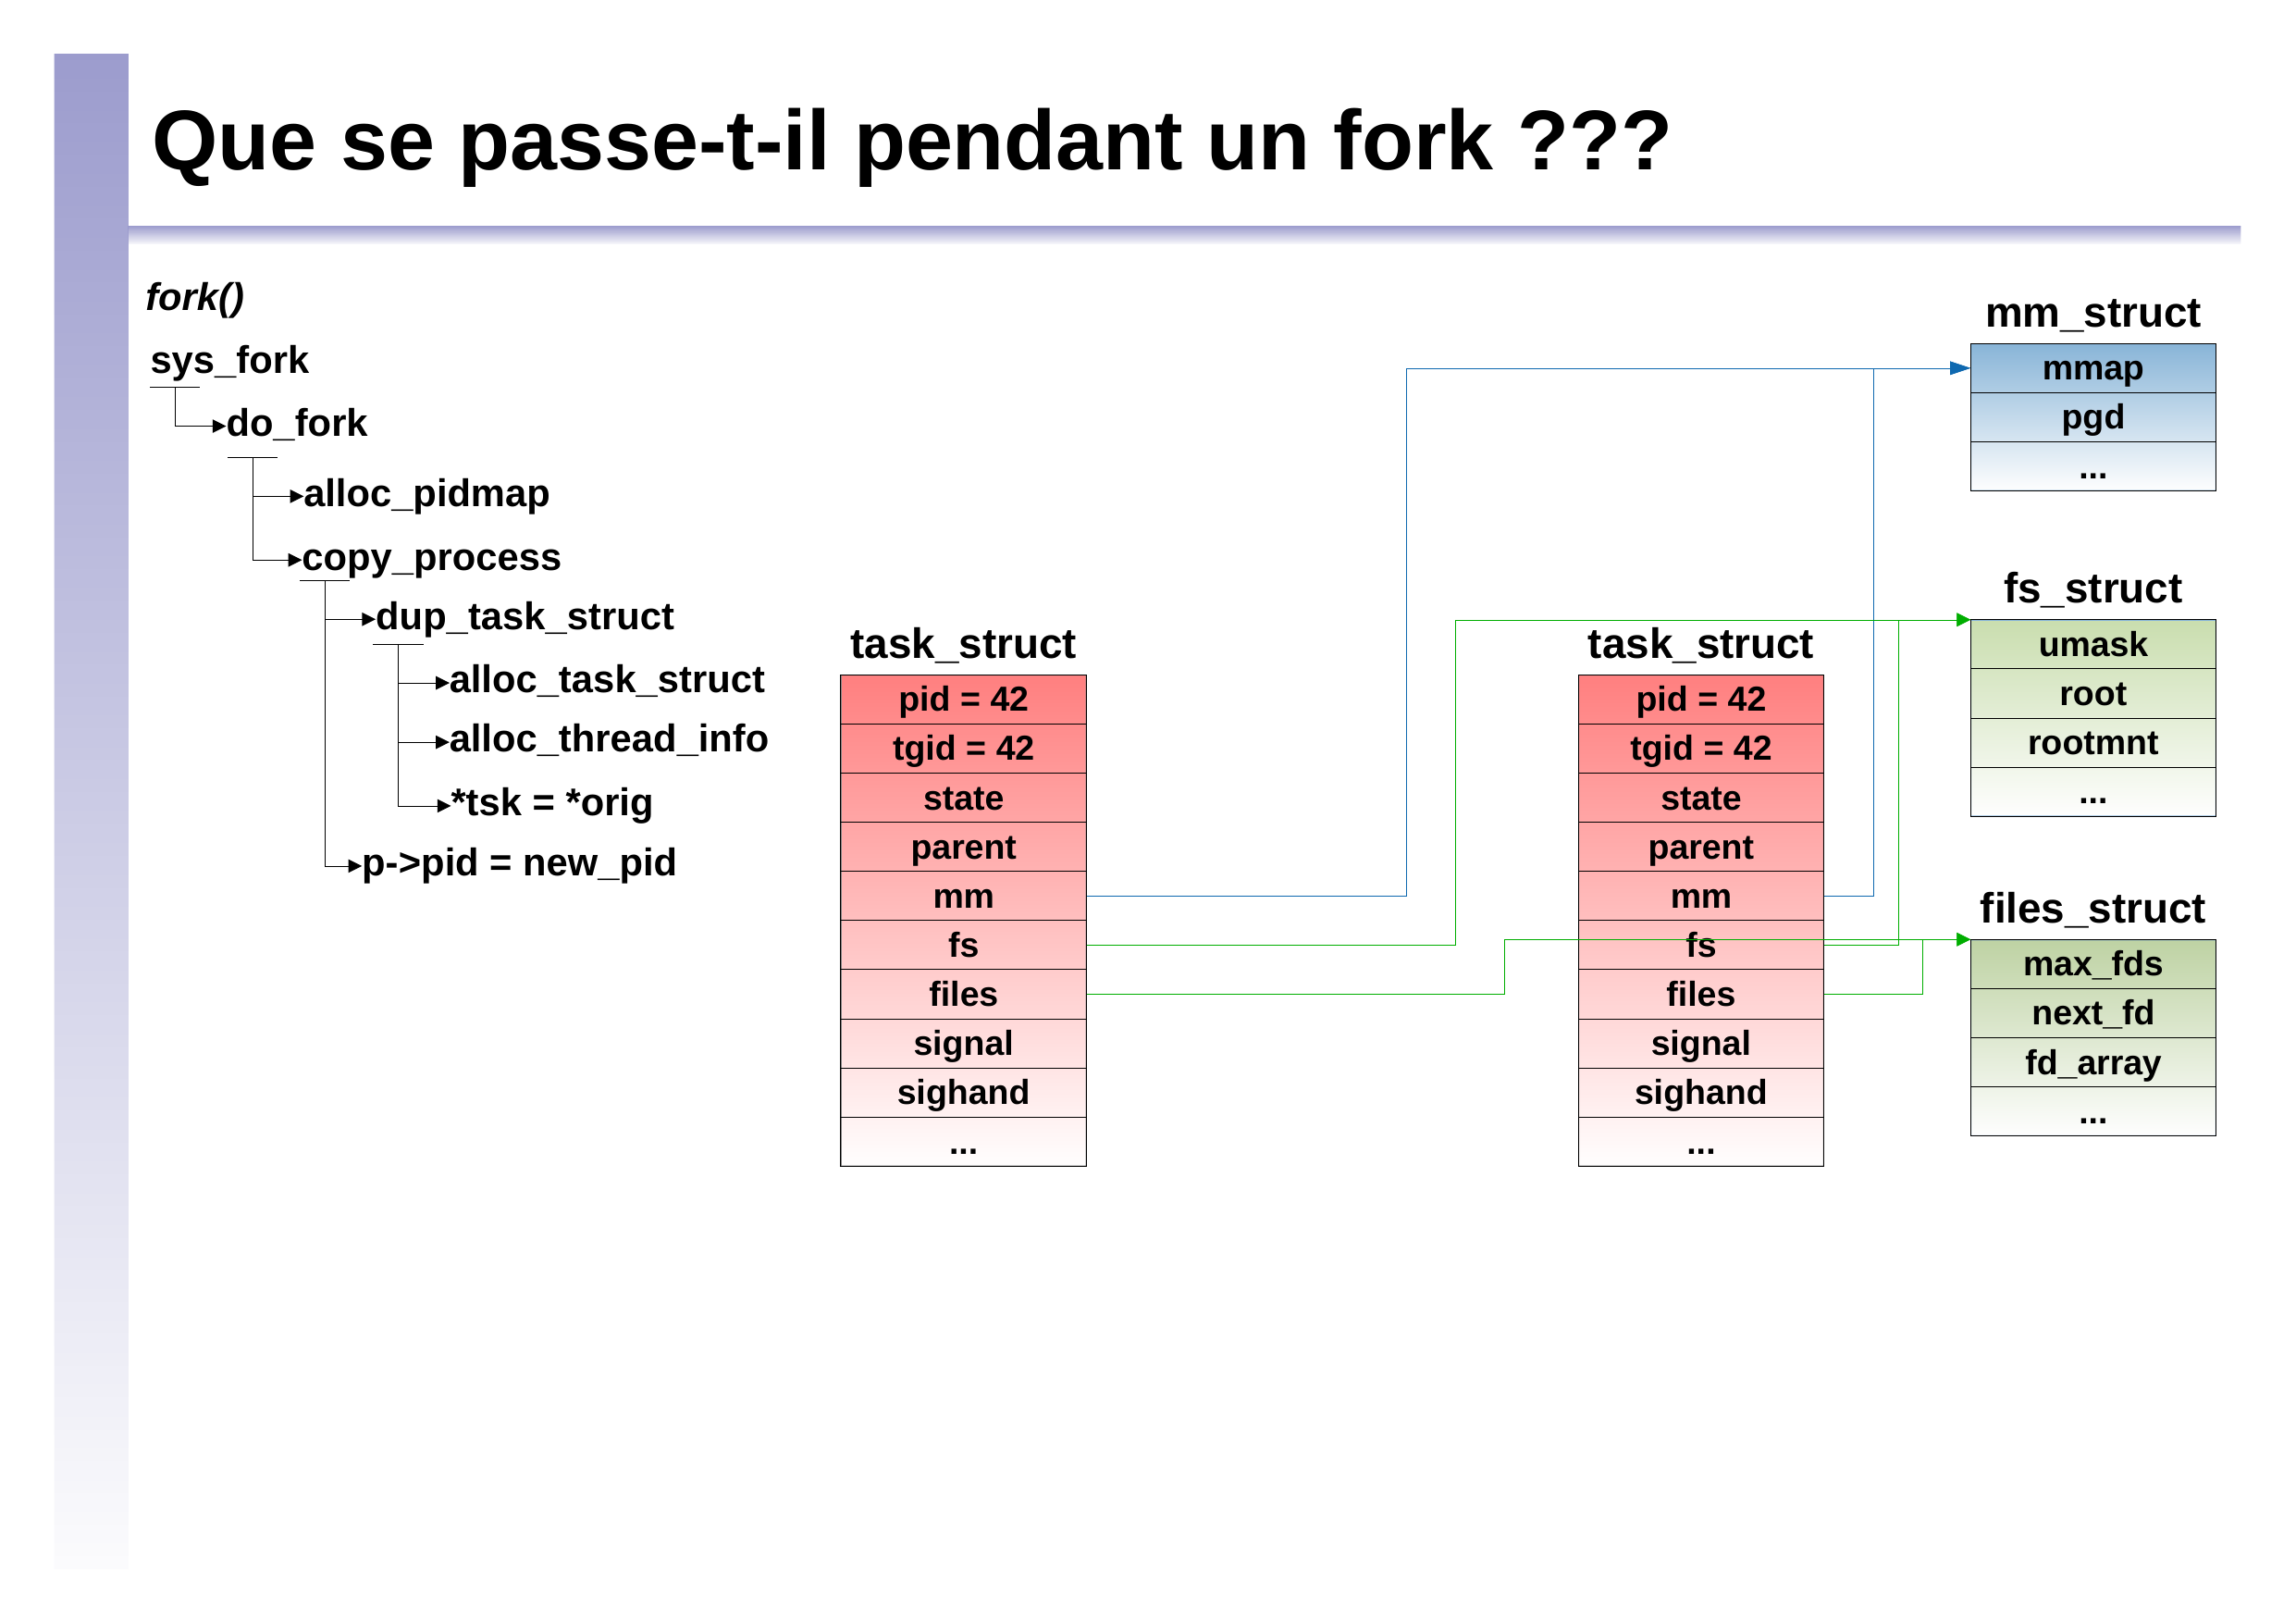

# Que se passe-t-il pendant un fork ???
fork()
mm_struct
sys_fork
mmap
pid = 42
tgid = 42
state
parent
mm
fs
files
signal
sighand
...
do_fork
pgd
...
alloc_pidmap
copy_process
fs_struct
p->pid = new_pid
dup_task_struct
task_struct
task_struct
umask
alloc_task_struct
alloc_thread_info
*tsk = *orig
root
pid = 42
rootmnt
tgid = 42
...
state
parent
mm
files_struct
fs
max_fds
files
next_fd
signal
fd_array
sighand
...
...